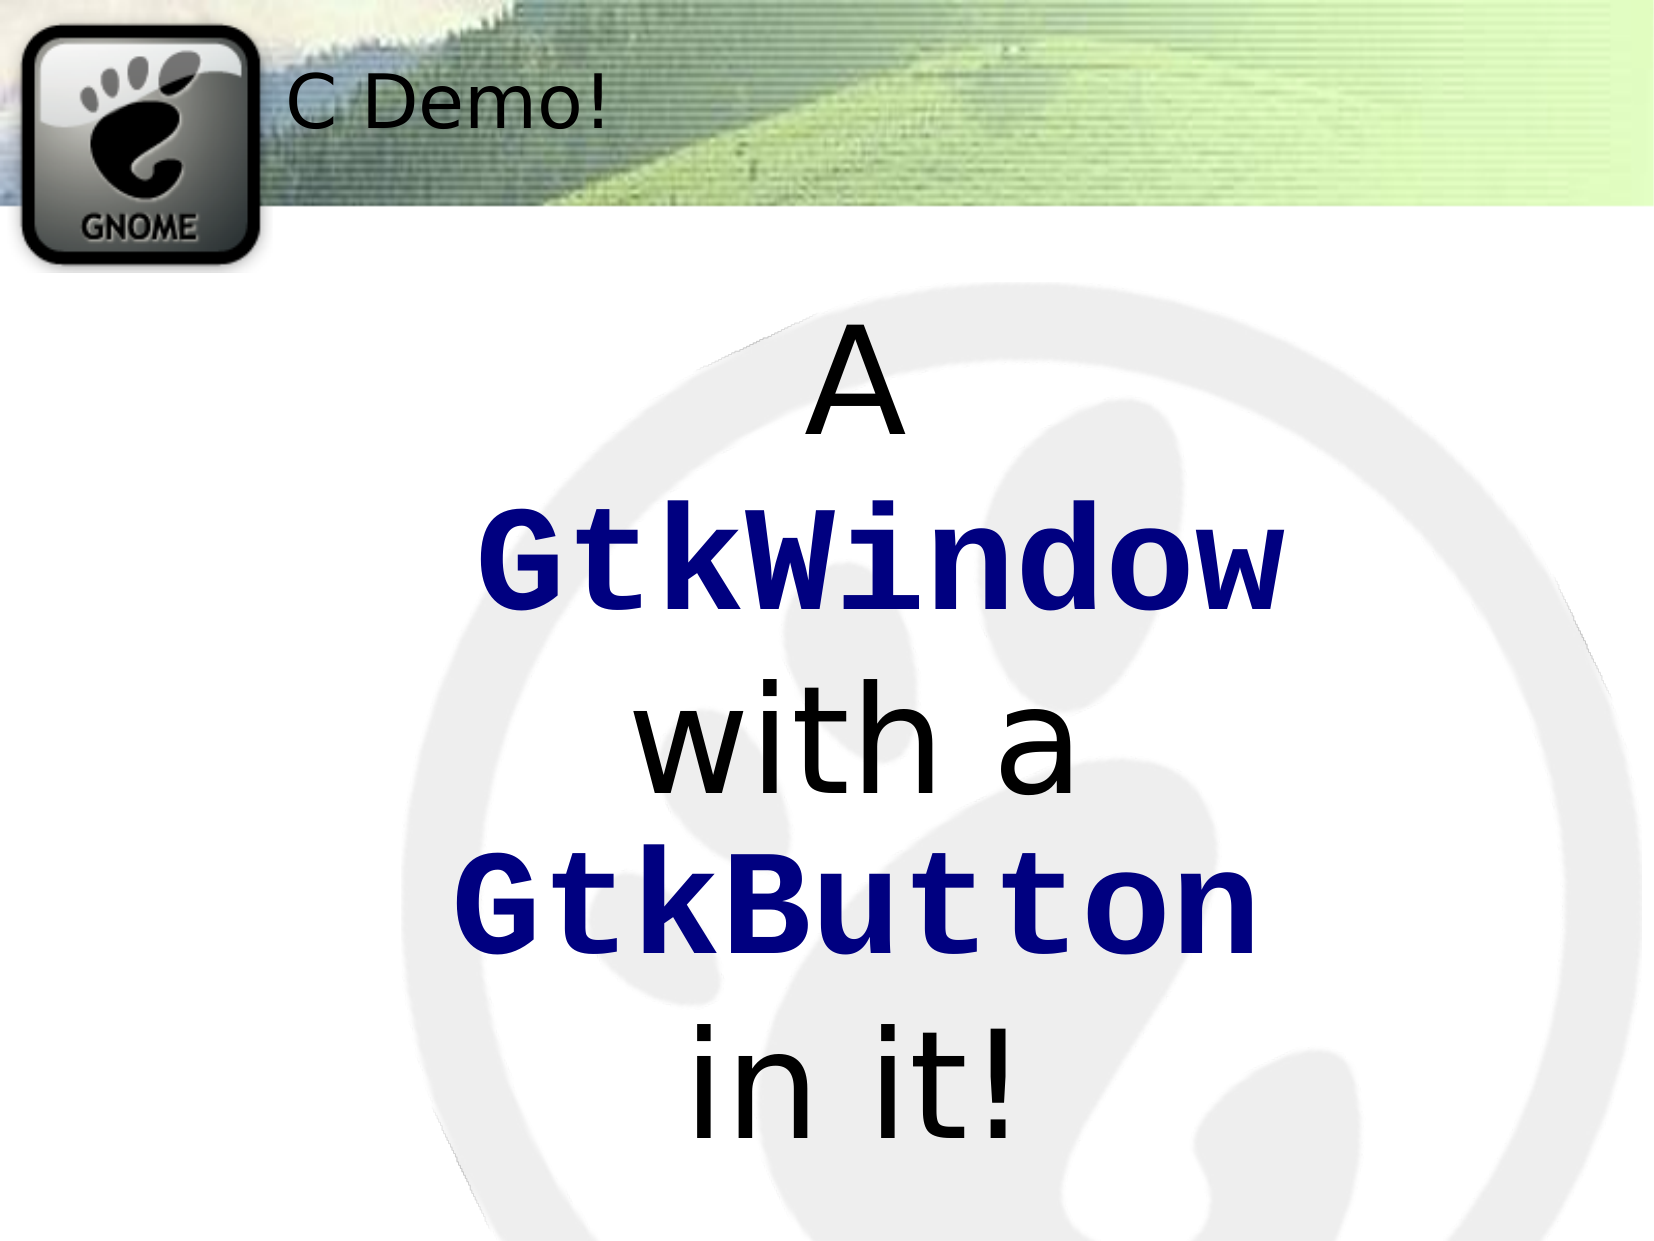

# C Demo!
A
 GtkWindow
with a
GtkButton
in it!